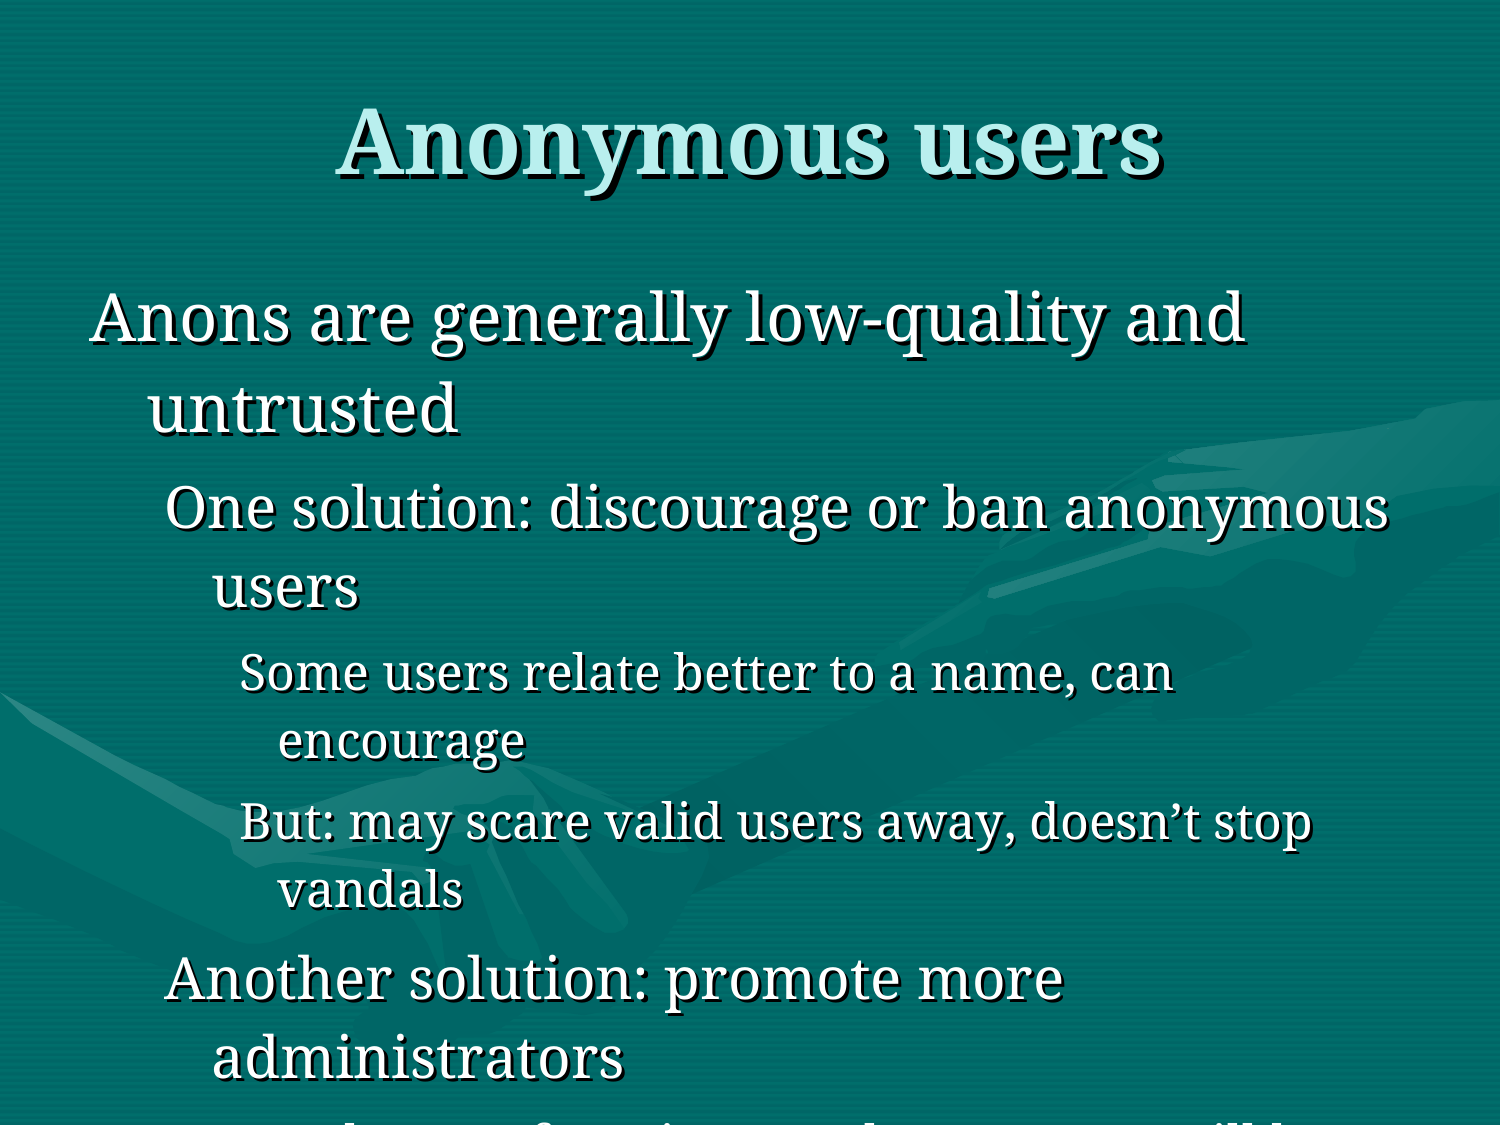

# Anonymous users
Anons are generally low-quality and untrusted
One solution: discourage or ban anonymous users
Some users relate better to a name, can encourage
But: may scare valid users away, doesn’t stop vandals
Another solution: promote more administrators
No chance of scaring people away, can still be welcomed
Empowering people lets them feel even more trusted
Downside: checking still needed, just spread across others
In the end: It depends on the community!